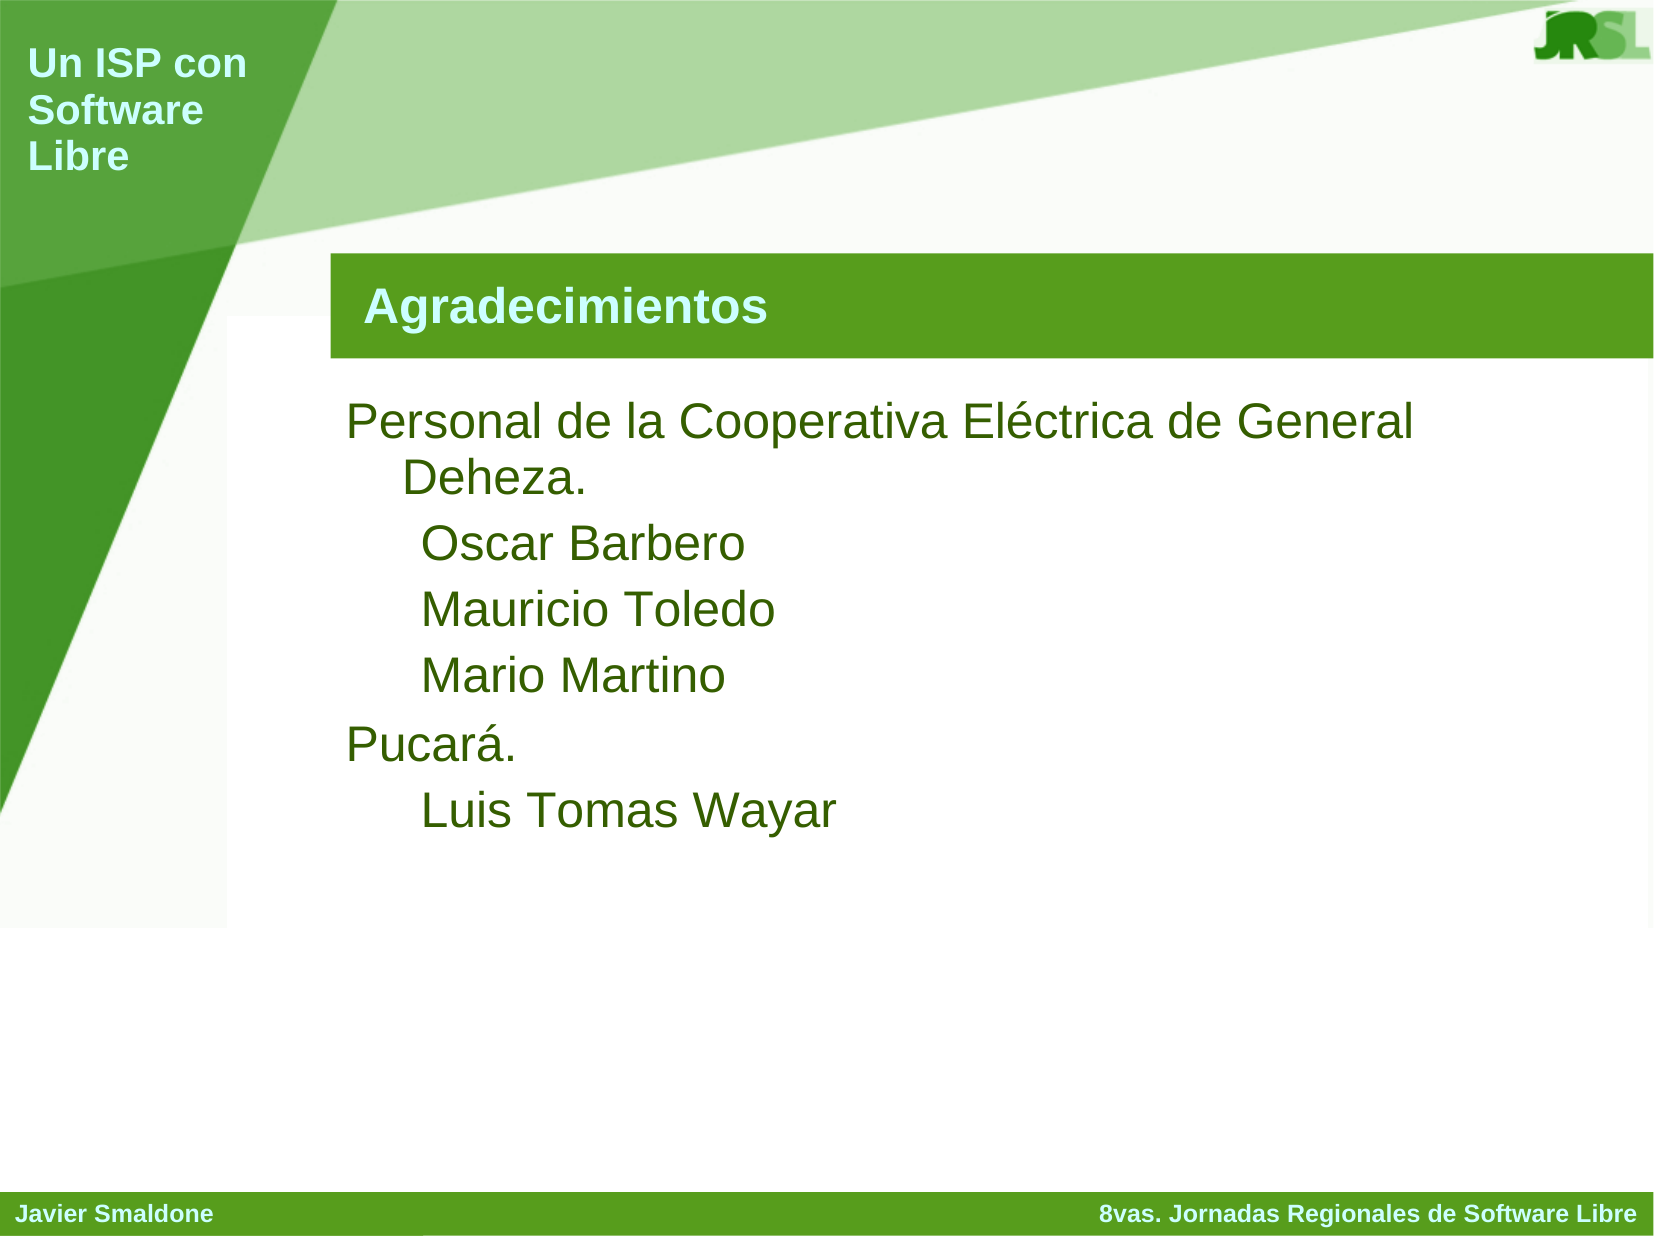

# Agradecimientos
Personal de la Cooperativa Eléctrica de General Deheza.
Oscar Barbero
Mauricio Toledo
Mario Martino
Pucará.
Luis Tomas Wayar